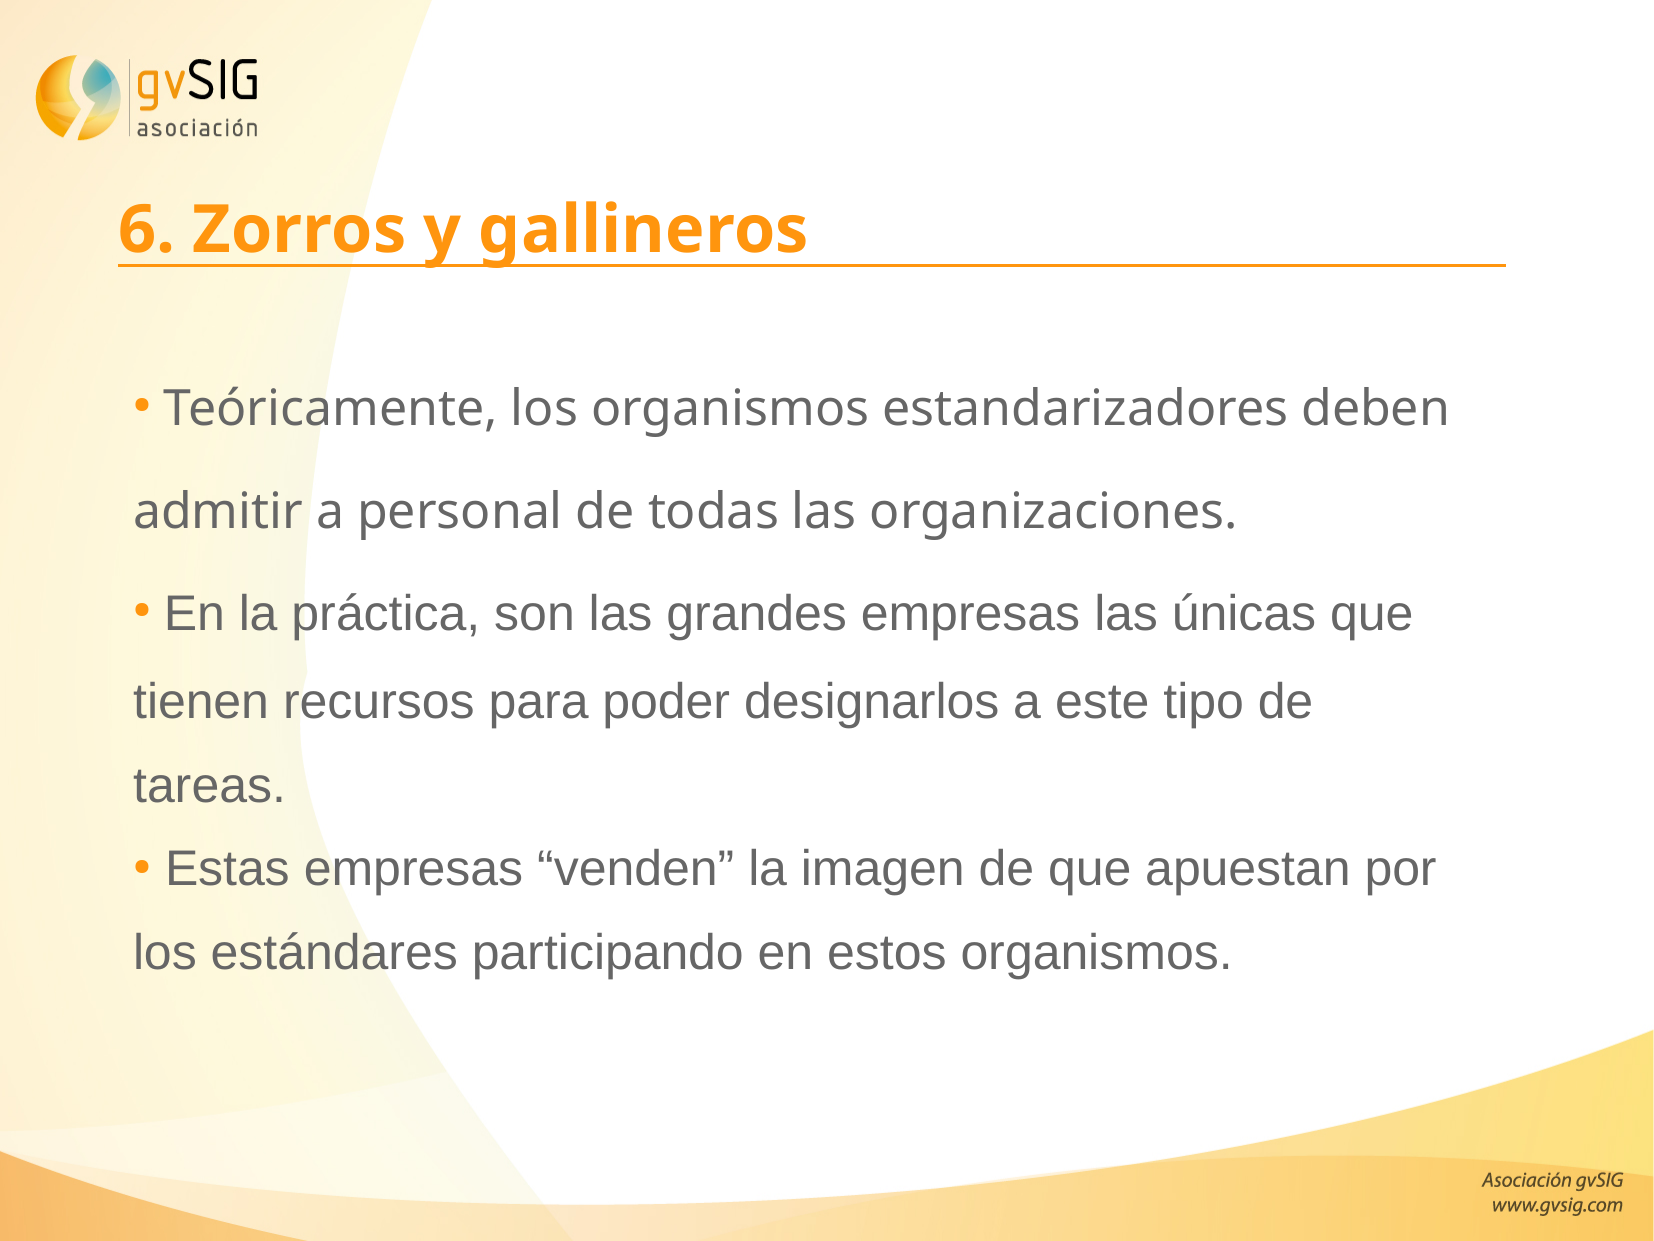

# 6. Zorros y gallineros
 Teóricamente, los organismos estandarizadores deben admitir a personal de todas las organizaciones.
 En la práctica, son las grandes empresas las únicas que tienen recursos para poder designarlos a este tipo de tareas.
 Estas empresas “venden” la imagen de que apuestan por los estándares participando en estos organismos.